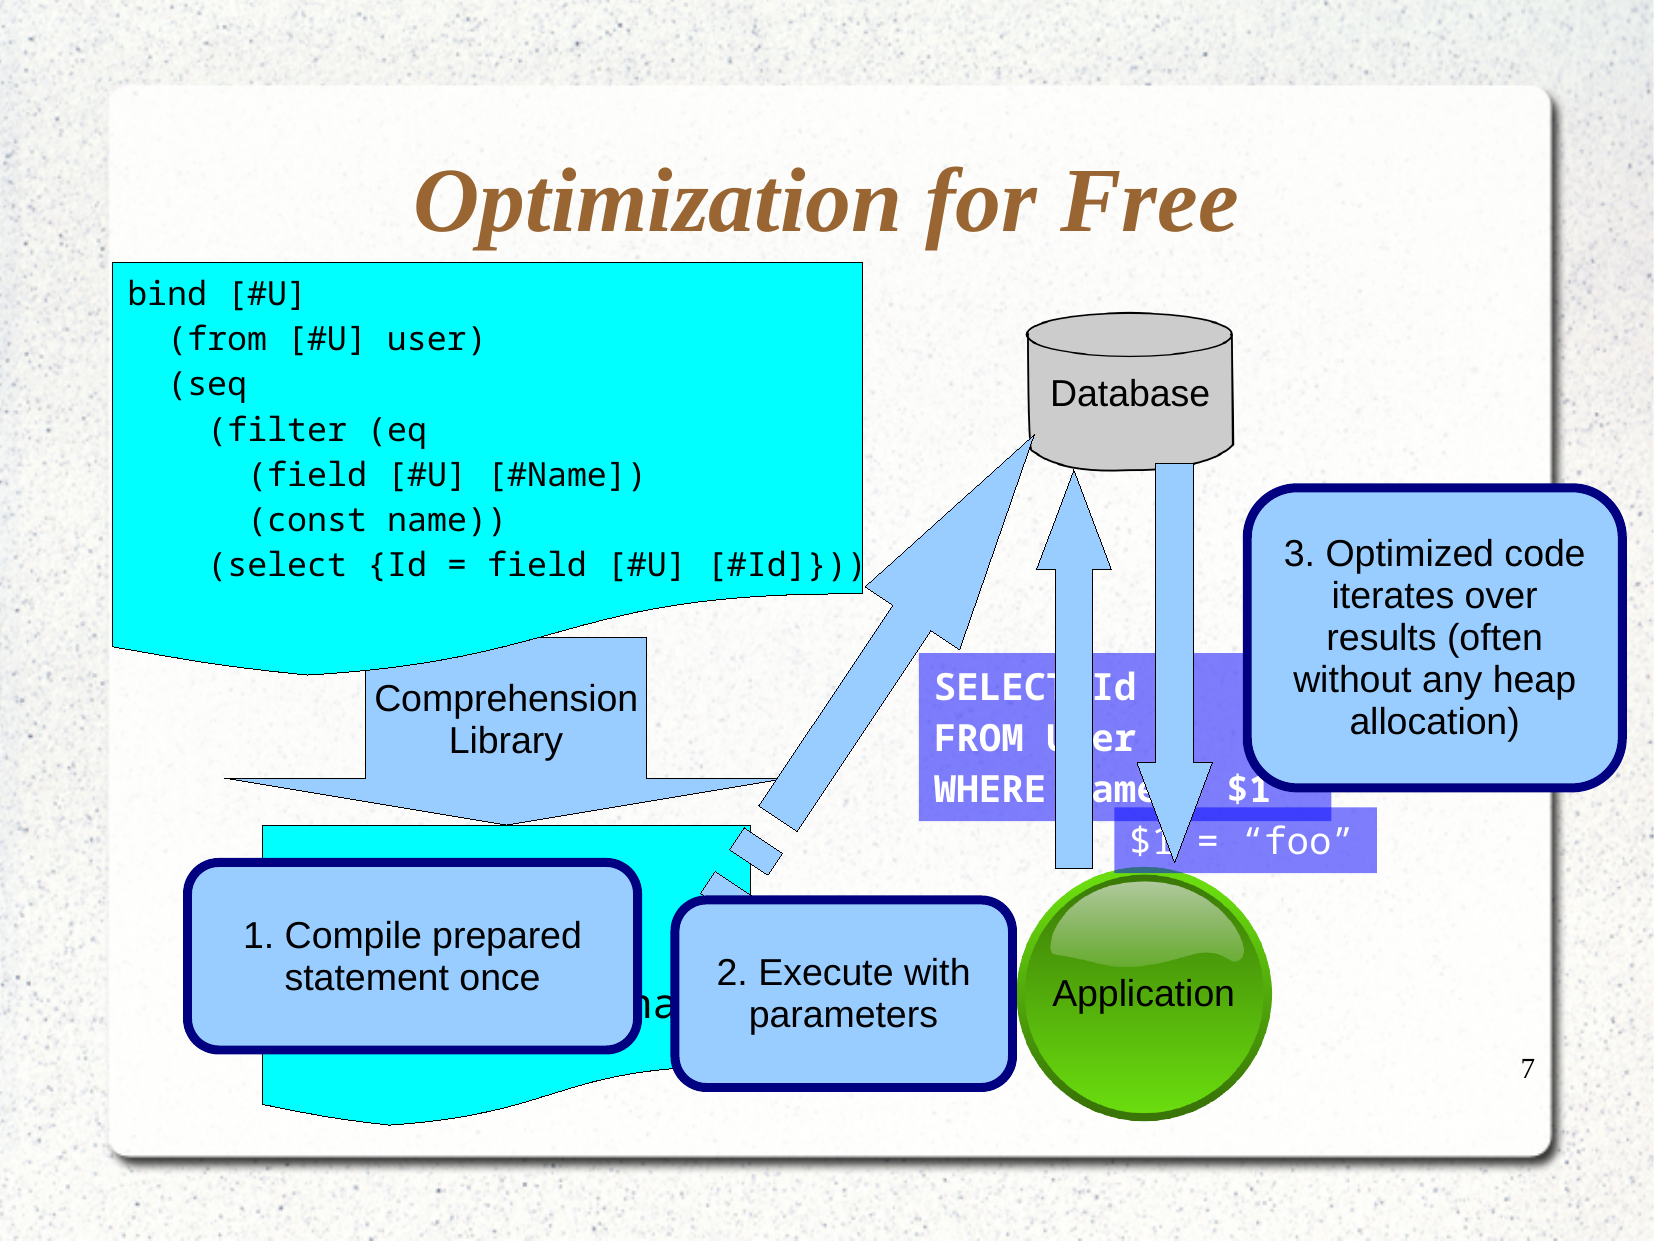

# Optimization for Free
bind [#U]
 (from [#U] user)
 (seq
 (filter (eq
 (field [#U] [#Name])
 (const name))
 (select {Id = field [#U] [#Id]}))
Database
SELECT Id
FROM User
WHERE Name = $1
1. Compile prepared statement once
3. Optimized code iterates over results (often without any heap allocation)
$1 = “foo”
2. Execute with parameters
Comprehension
Library
SELECT Id
FROM User
WHERE Name = {name}
Application
7